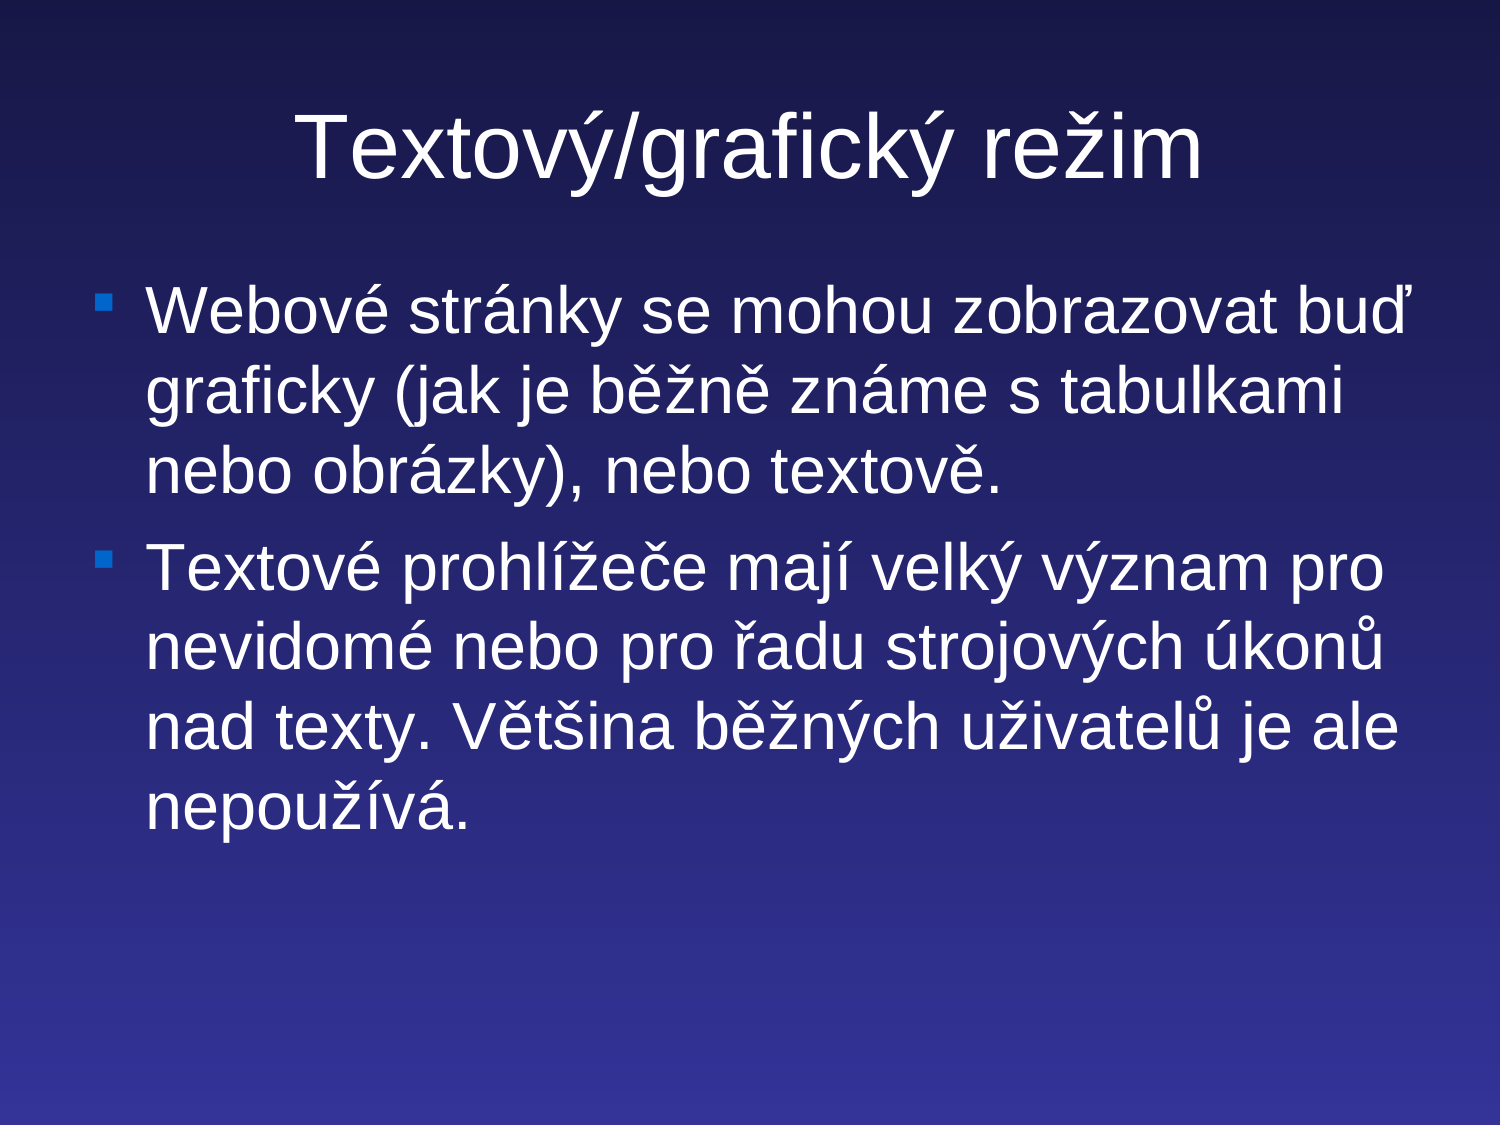

# Textový/grafický režim
Webové stránky se mohou zobrazovat buď graficky (jak je běžně známe s tabulkami nebo obrázky), nebo textově.
Textové prohlížeče mají velký význam pro nevidomé nebo pro řadu strojových úkonů nad texty. Většina běžných uživatelů je ale nepoužívá.